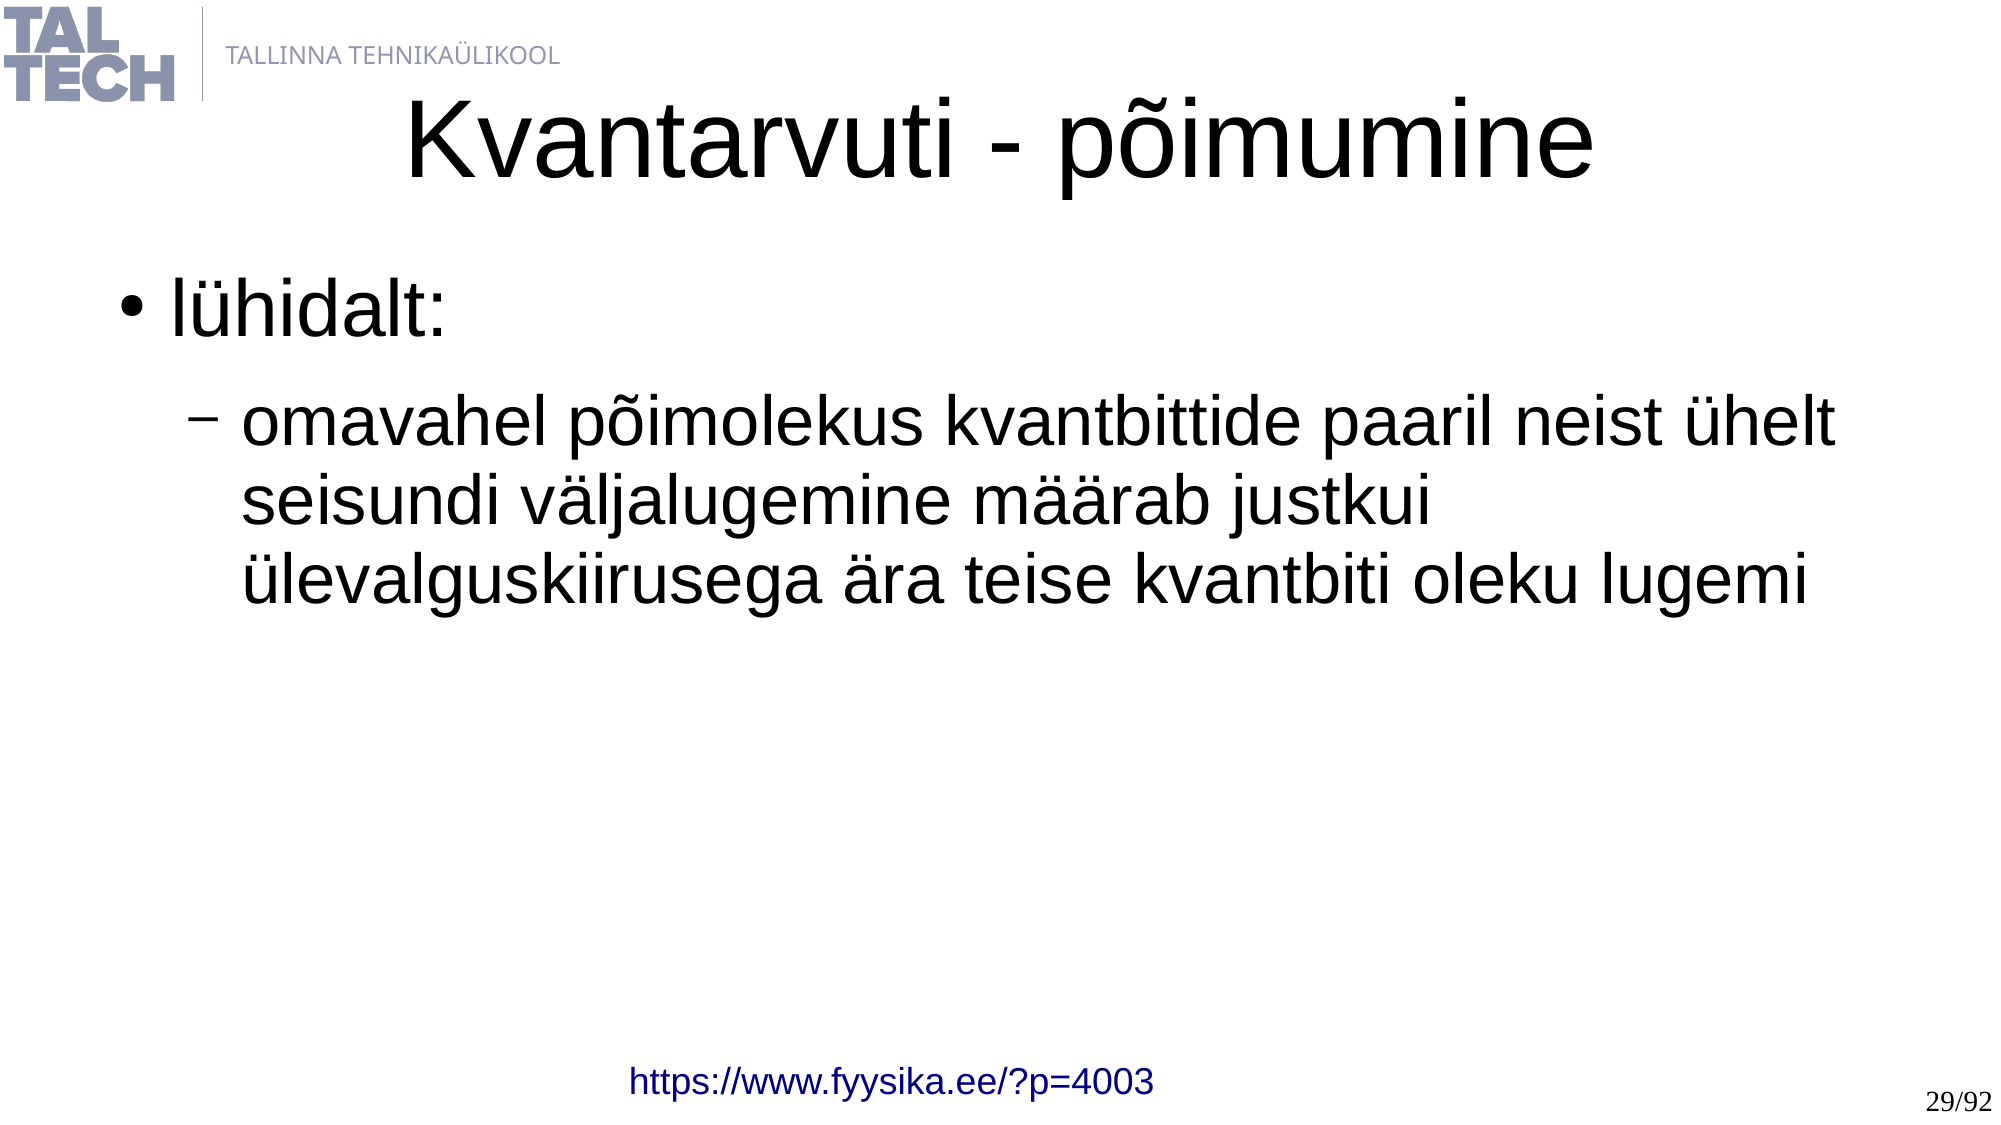

# Kvantarvuti - põimumine
lühidalt:
omavahel põimolekus kvantbittide paaril neist ühelt seisundi väljalugemine määrab justkui ülevalguskiirusega ära teise kvantbiti oleku lugemi
https://www.fyysika.ee/?p=4003
29